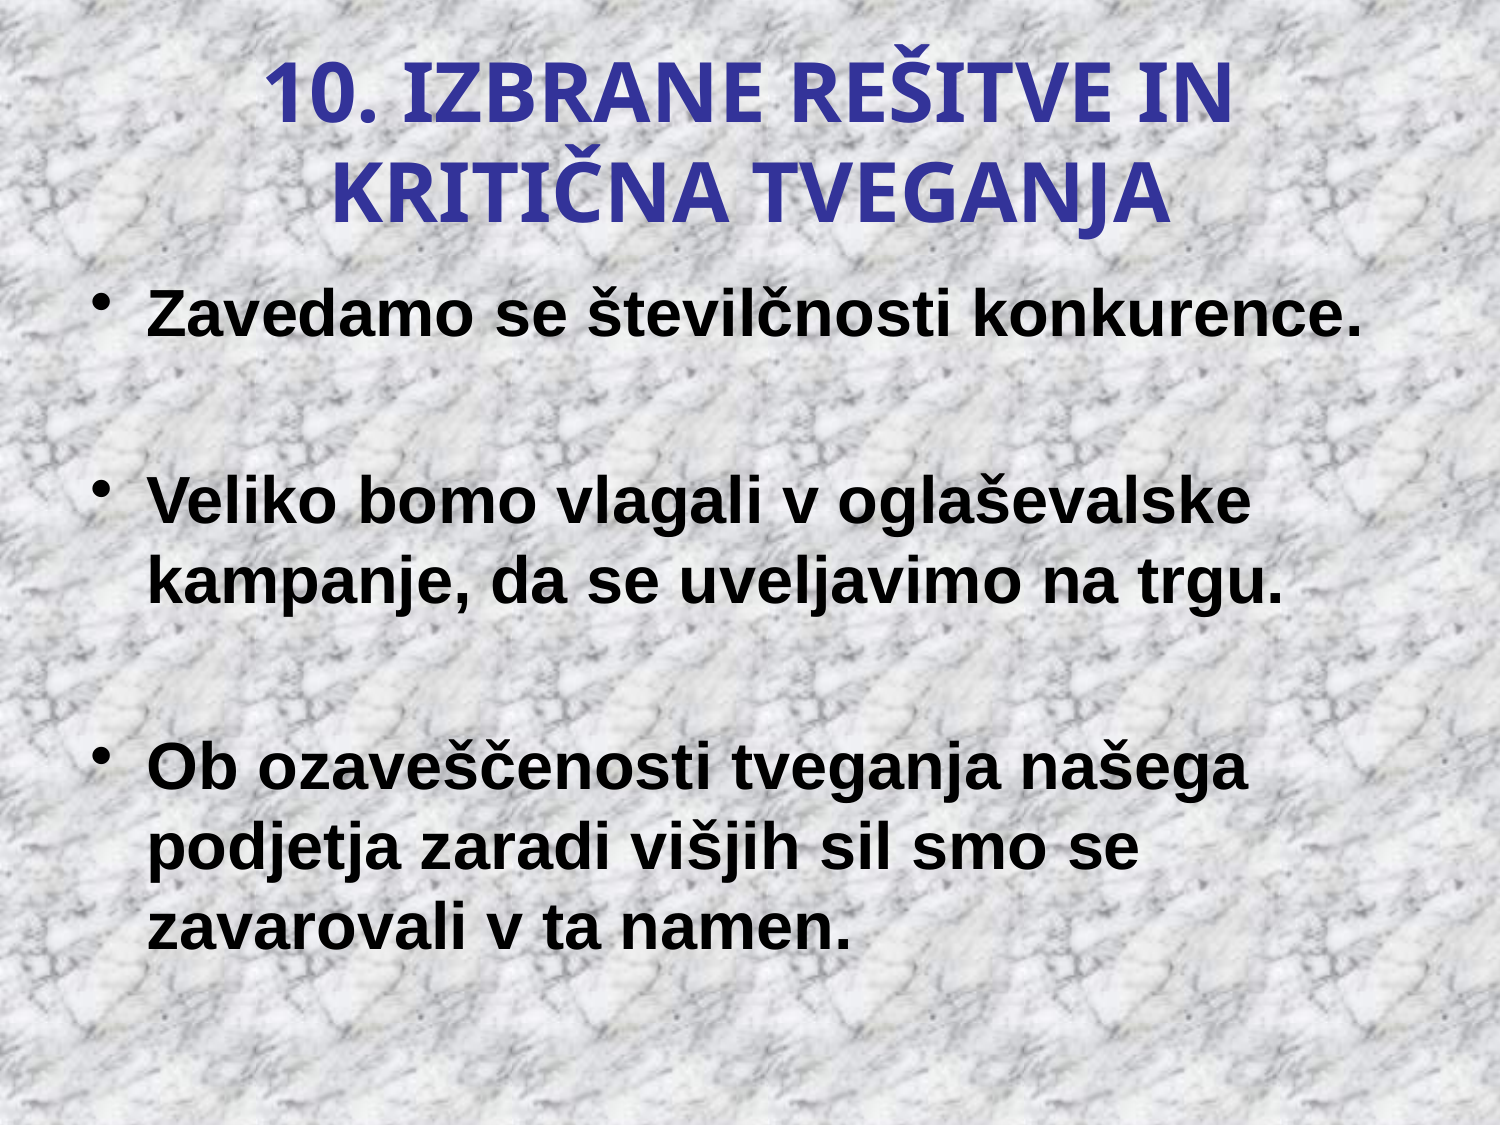

# 10. IZBRANE REŠITVE IN KRITIČNA TVEGANJA
Zavedamo se številčnosti konkurence.
Veliko bomo vlagali v oglaševalske kampanje, da se uveljavimo na trgu.
Ob ozaveščenosti tveganja našega podjetja zaradi višjih sil smo se zavarovali v ta namen.